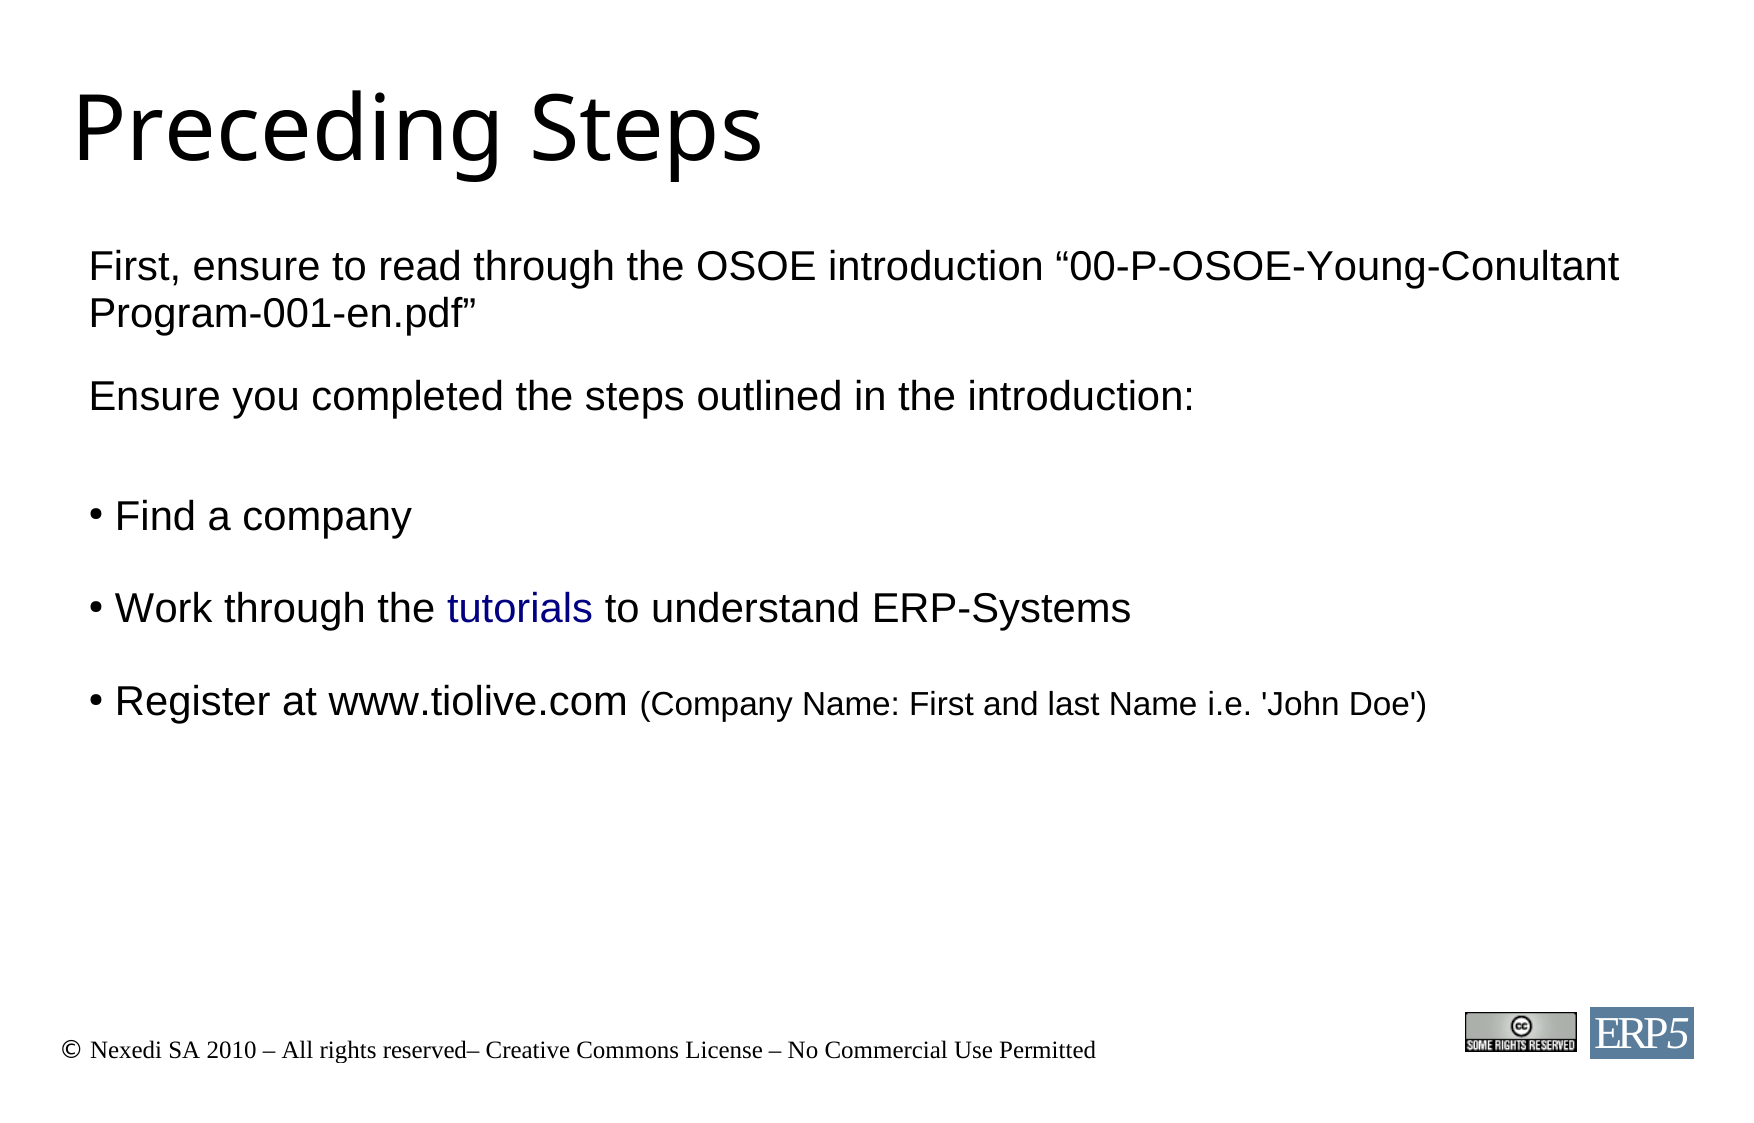

# Preceding Steps
First, ensure to read through the OSOE introduction “00-P-OSOE-Young-Conultant Program-001-en.pdf”
Ensure you completed the steps outlined in the introduction:
 Find a company
 Work through the tutorials to understand ERP-Systems
 Register at www.tiolive.com (Company Name: First and last Name i.e. 'John Doe')